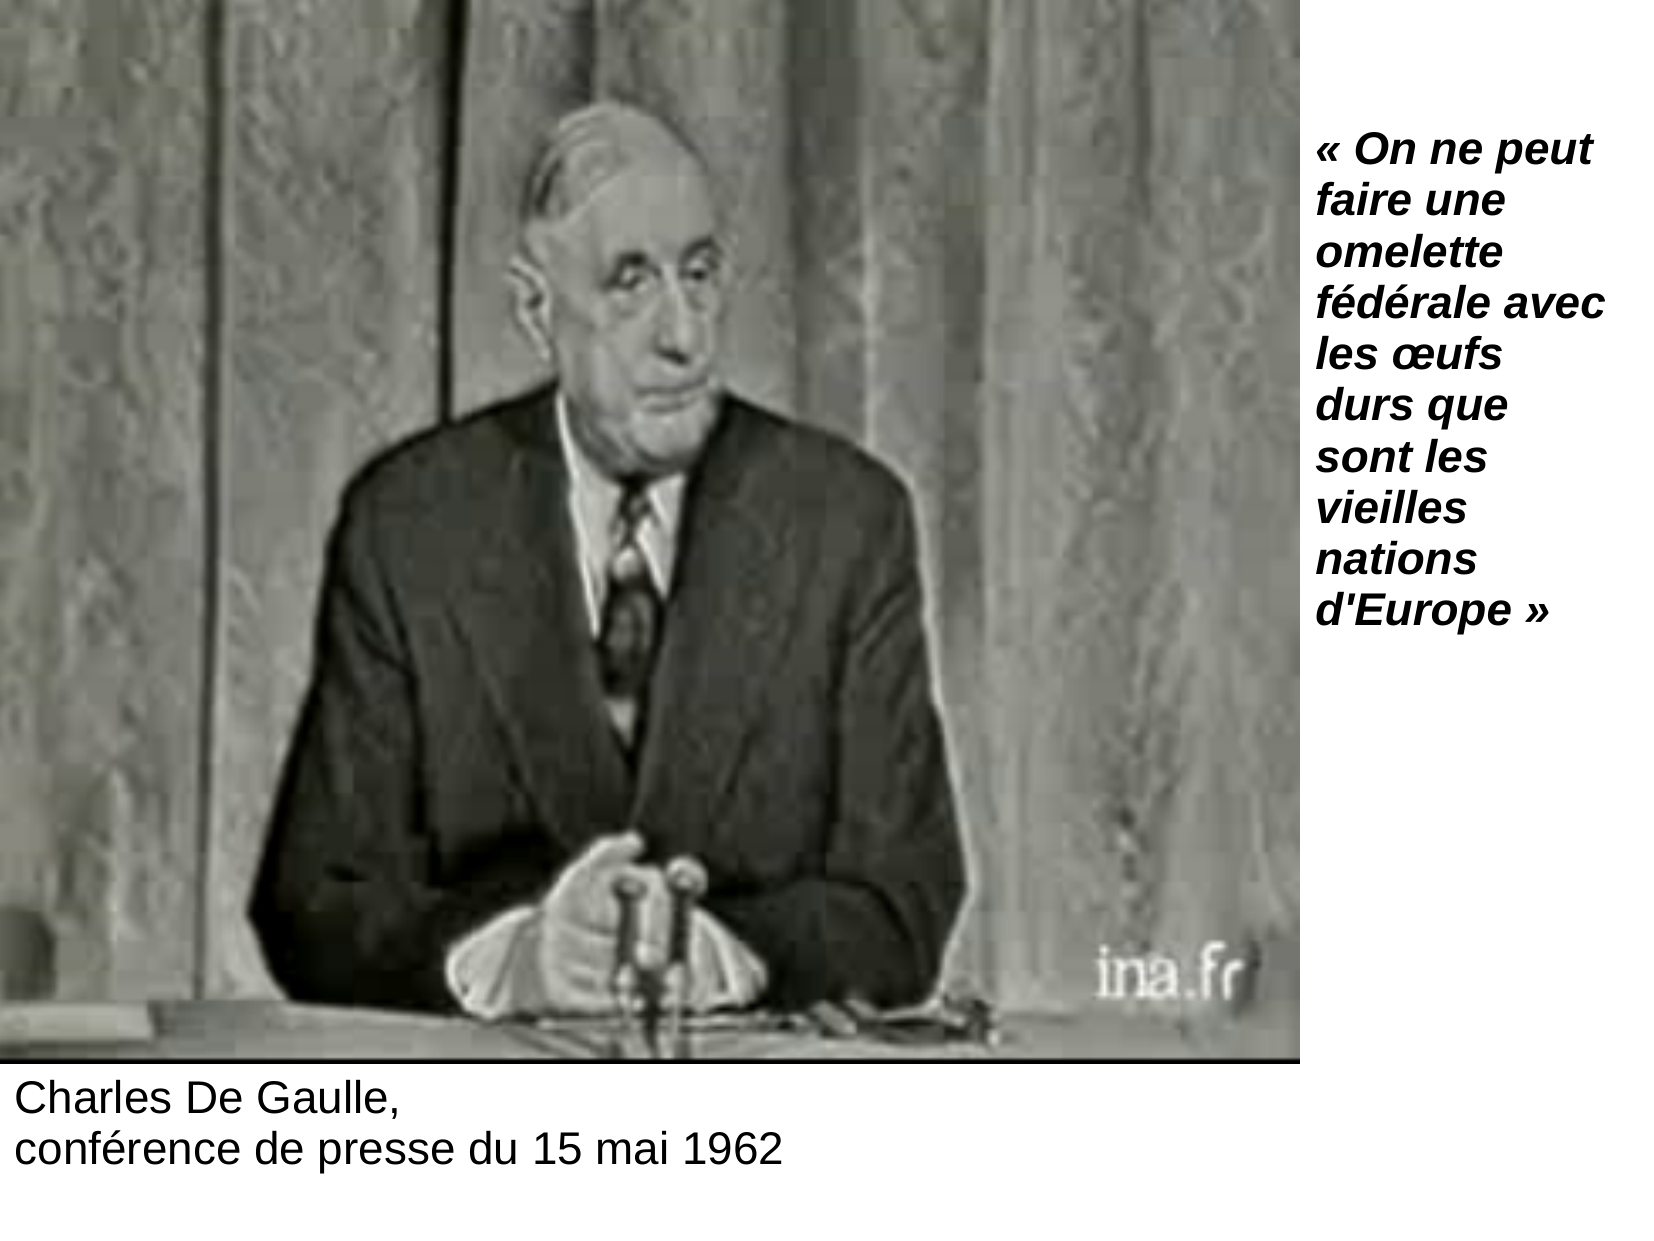

« On ne peut faire une omelette fédérale avec les œufs durs que sont les vieilles nations d'Europe »
Charles De Gaulle,
conférence de presse du 15 mai 1962
video codec xvid, audio codec mp3,
mencoder, container avi